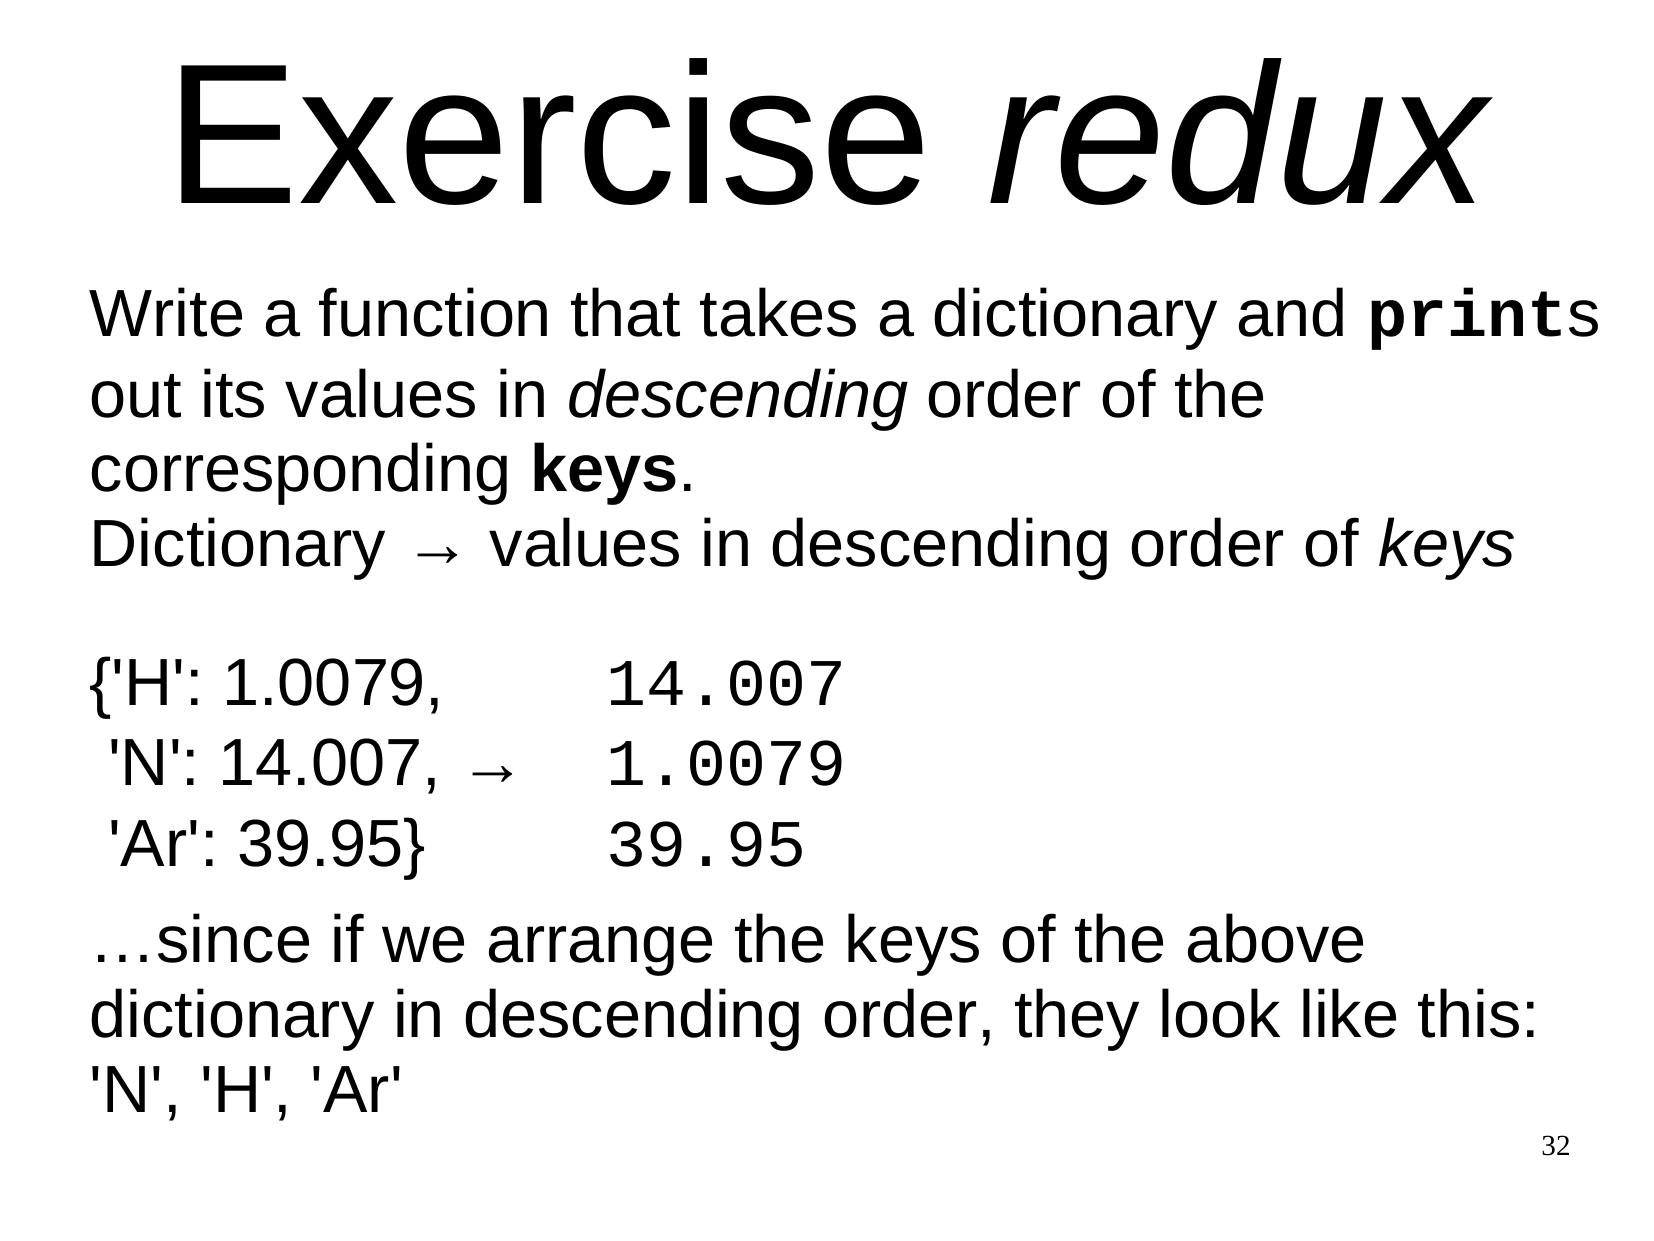

Exercise redux
Write a function that takes a dictionary and prints
out its values in descending order of the
corresponding keys.
Dictionary → values in descending order of keys
{'H': 1.0079,			14.007
 'N': 14.007, →		1.0079
 'Ar': 39.95}			39.95
…since if we arrange the keys of the above
dictionary in descending order, they look like this:
'N', 'H', 'Ar'
32